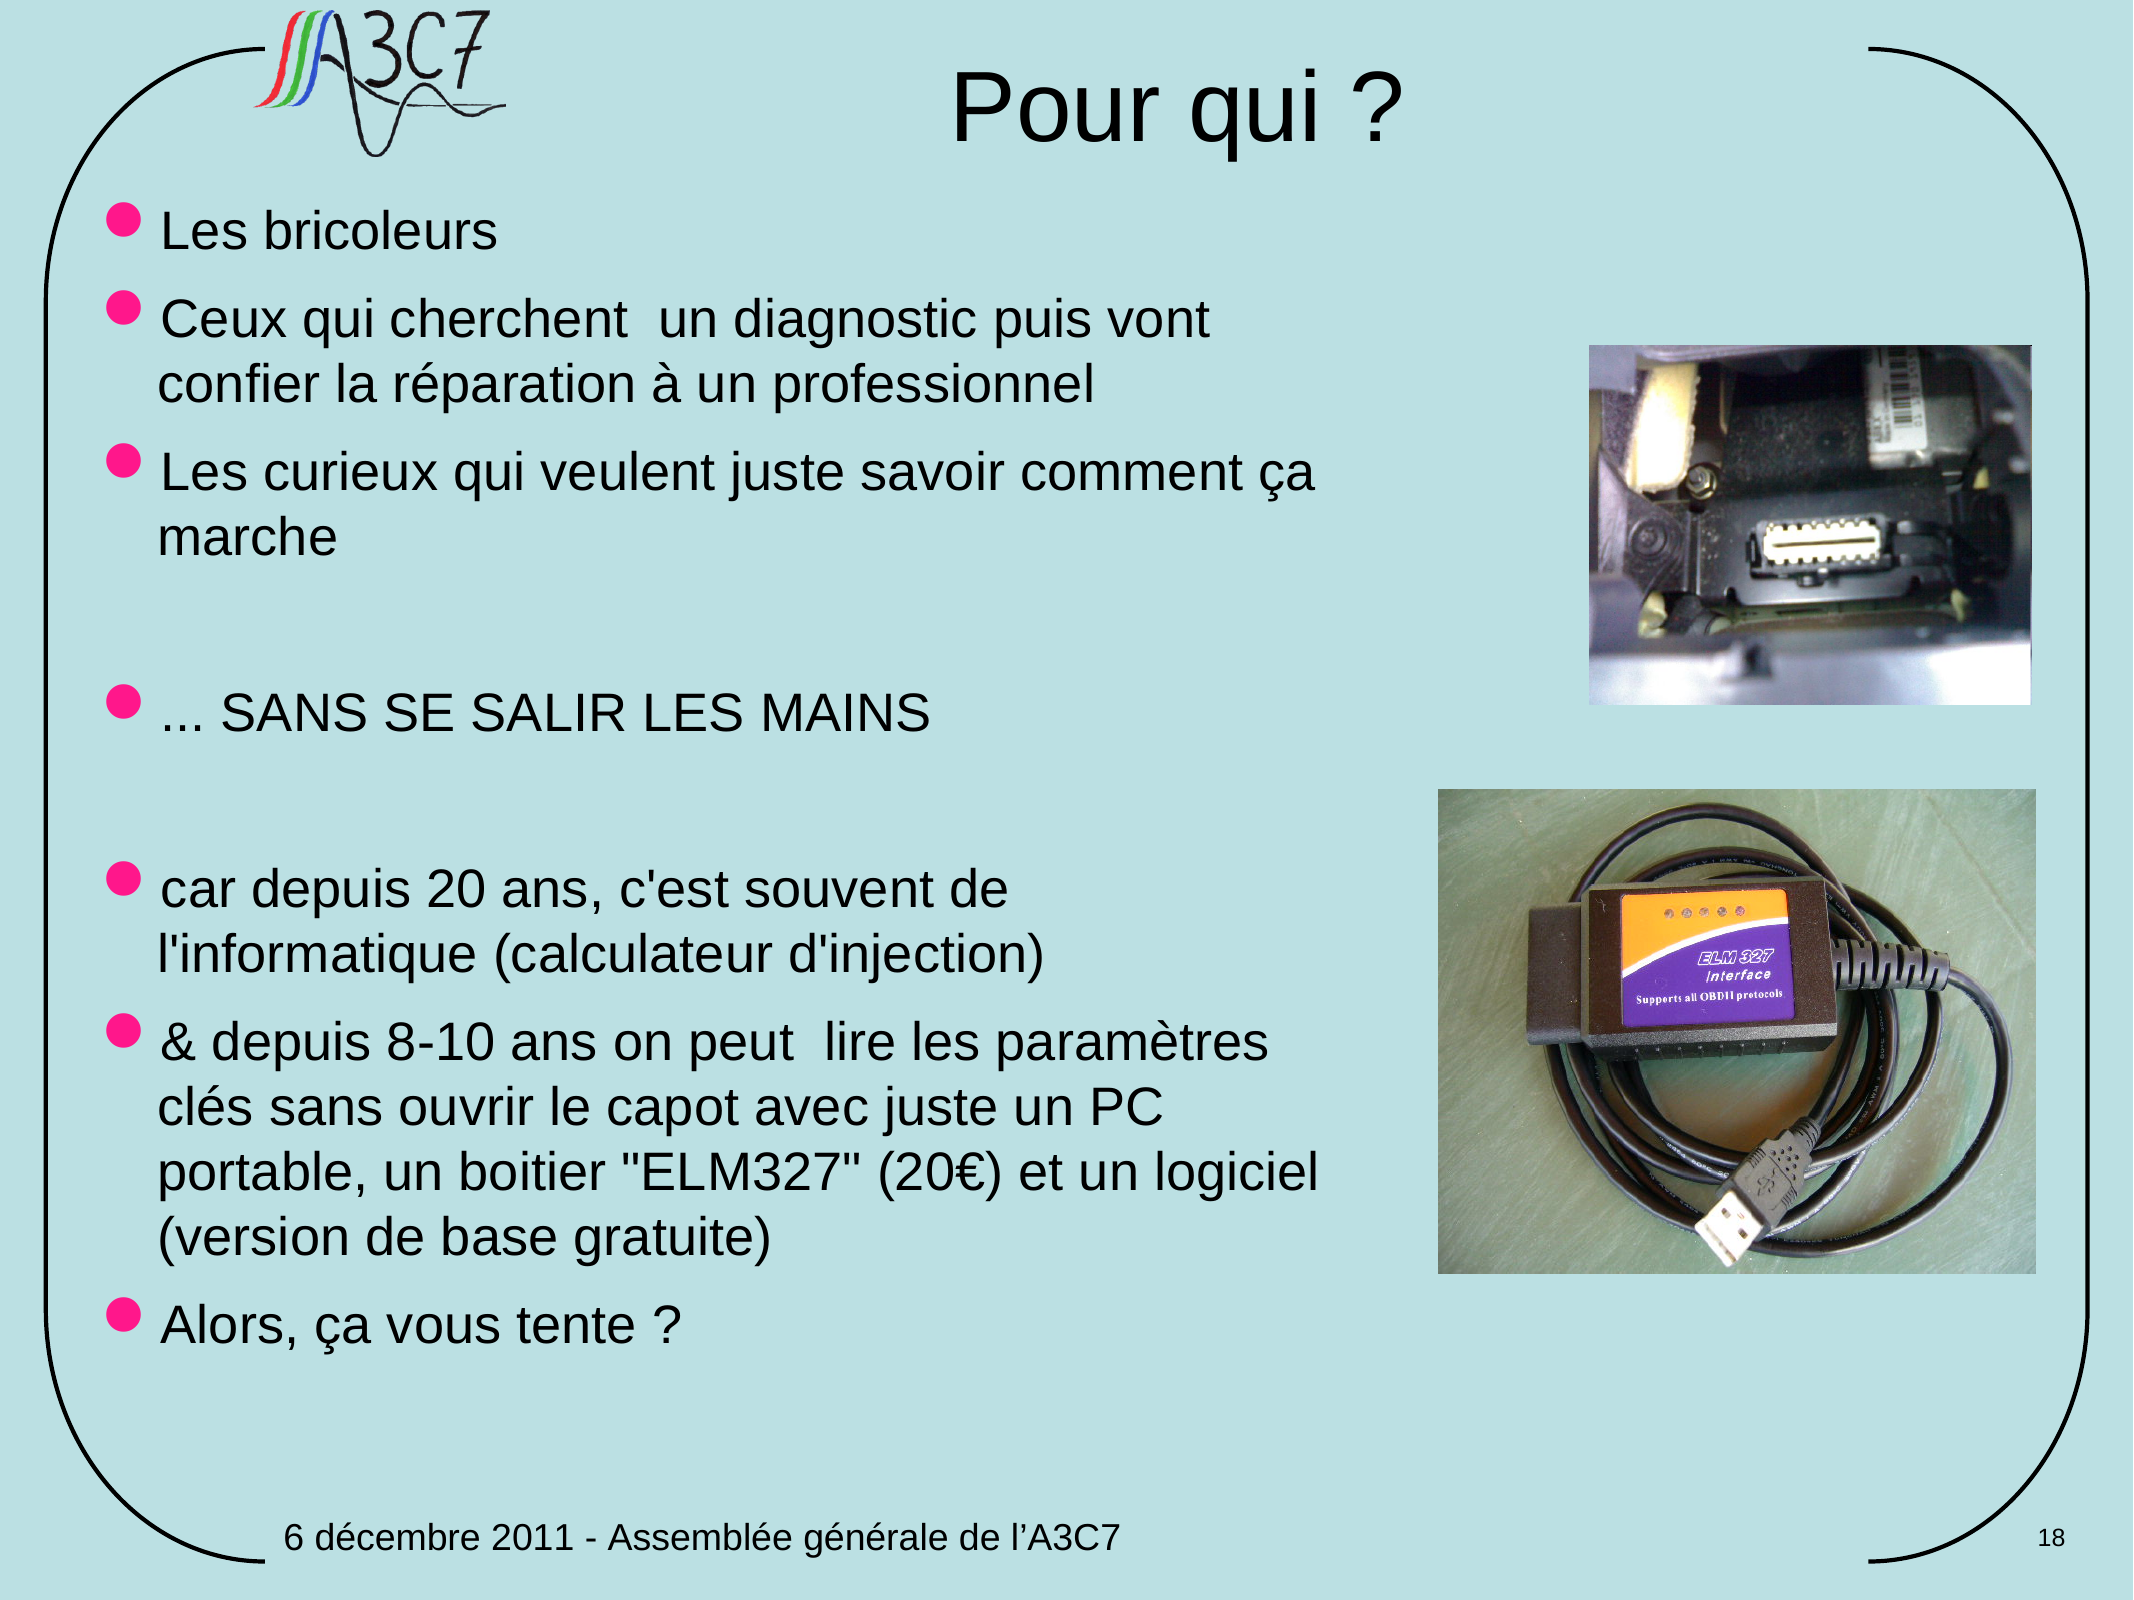

# Pour qui ?
Les bricoleurs
Ceux qui cherchent un diagnostic puis vont confier la réparation à un professionnel
Les curieux qui veulent juste savoir comment ça marche
... SANS SE SALIR LES MAINS
car depuis 20 ans, c'est souvent de l'informatique (calculateur d'injection)
& depuis 8-10 ans on peut lire les paramètres clés sans ouvrir le capot avec juste un PC portable, un boitier "ELM327" (20€) et un logiciel (version de base gratuite)
Alors, ça vous tente ?
6 décembre 2011 - Assemblée générale de l’A3C7
18